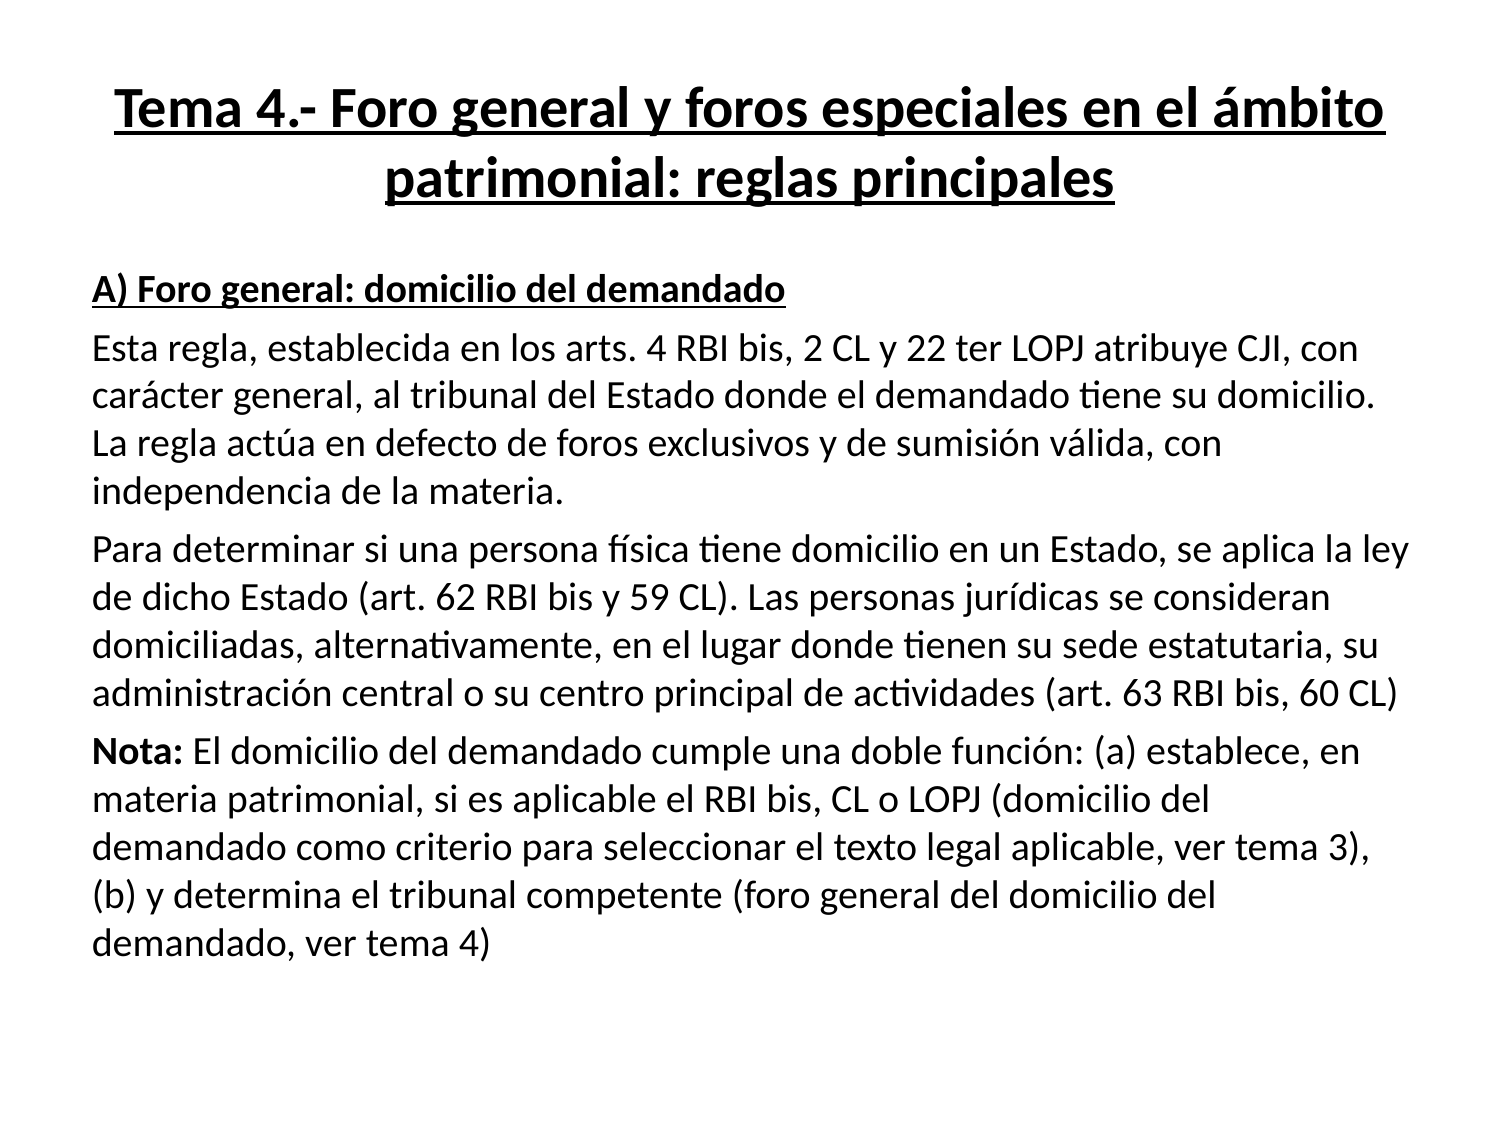

# Tema 4.- Foro general y foros especiales en el ámbito patrimonial: reglas principales
A) Foro general: domicilio del demandado
Esta regla, establecida en los arts. 4 RBI bis, 2 CL y 22 ter LOPJ atribuye CJI, con carácter general, al tribunal del Estado donde el demandado tiene su domicilio. La regla actúa en defecto de foros exclusivos y de sumisión válida, con independencia de la materia.
Para determinar si una persona física tiene domicilio en un Estado, se aplica la ley de dicho Estado (art. 62 RBI bis y 59 CL). Las personas jurídicas se consideran domiciliadas, alternativamente, en el lugar donde tienen su sede estatutaria, su administración central o su centro principal de actividades (art. 63 RBI bis, 60 CL)
Nota: El domicilio del demandado cumple una doble función: (a) establece, en materia patrimonial, si es aplicable el RBI bis, CL o LOPJ (domicilio del demandado como criterio para seleccionar el texto legal aplicable, ver tema 3), (b) y determina el tribunal competente (foro general del domicilio del demandado, ver tema 4)